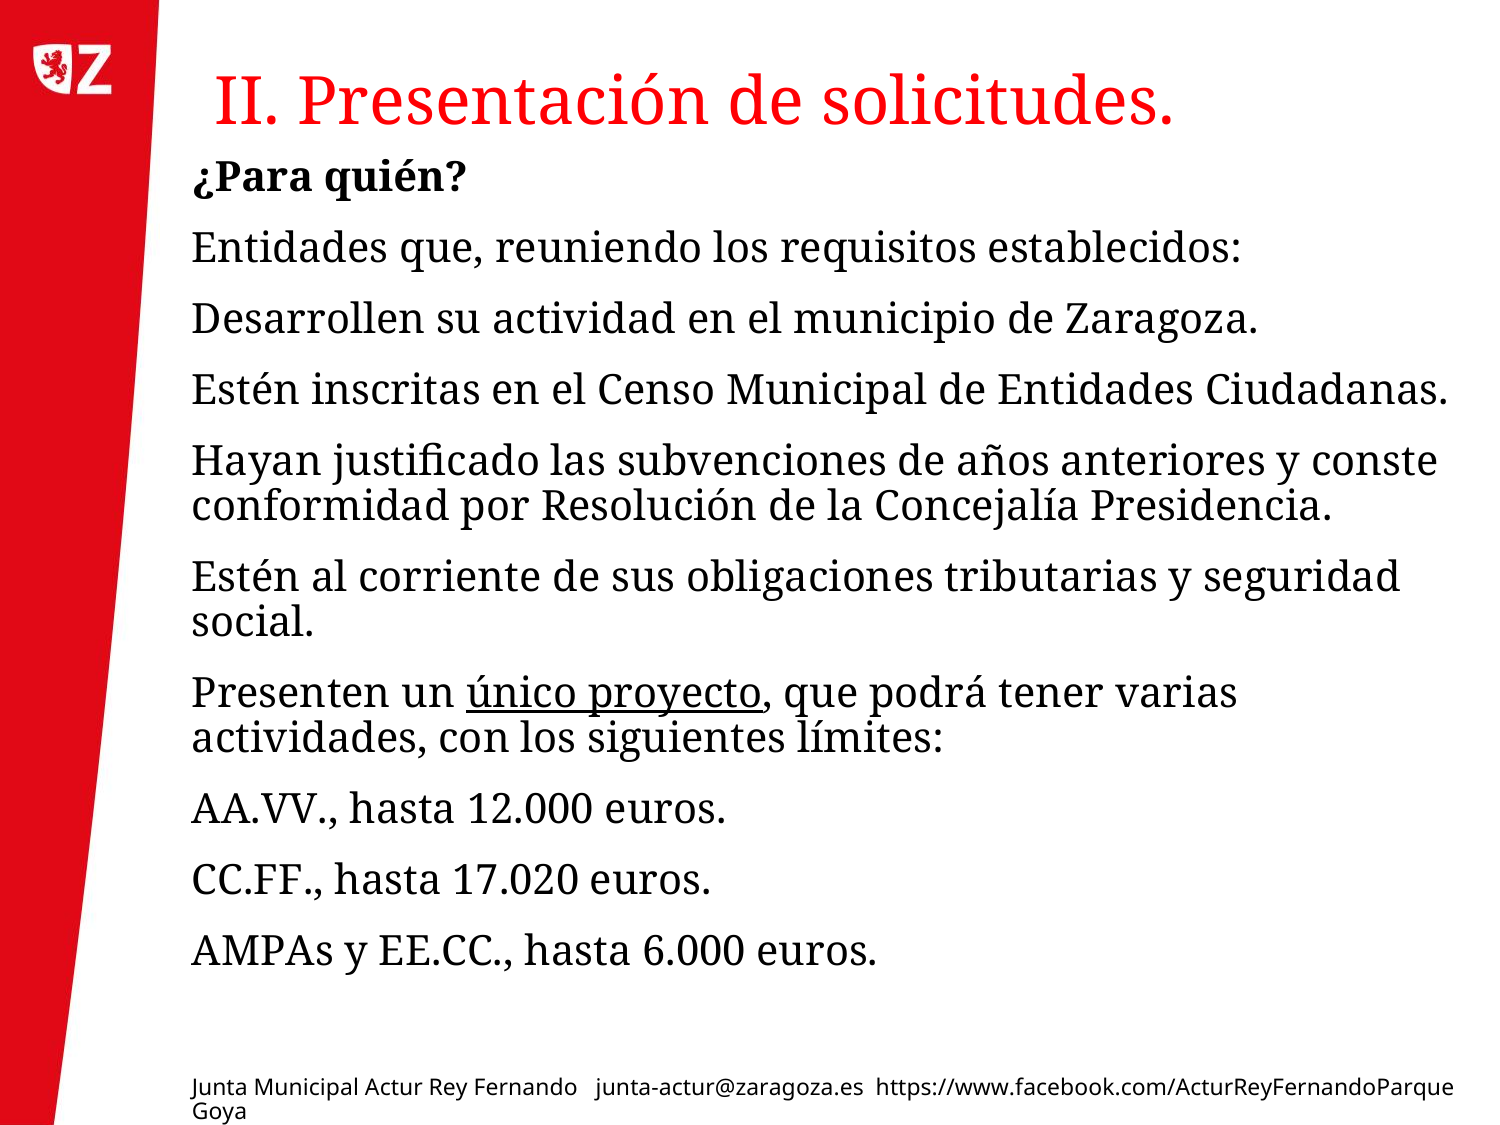

II. Presentación de solicitudes.
¿Para quién?
Entidades que, reuniendo los requisitos establecidos:
Desarrollen su actividad en el municipio de Zaragoza.
Estén inscritas en el Censo Municipal de Entidades Ciudadanas.
Hayan justificado las subvenciones de años anteriores y conste conformidad por Resolución de la Concejalía Presidencia.
Estén al corriente de sus obligaciones tributarias y seguridad social.
Presenten un único proyecto, que podrá tener varias actividades, con los siguientes límites:
AA.VV., hasta 12.000 euros.
CC.FF., hasta 17.020 euros.
AMPAs y EE.CC., hasta 6.000 euros.
Junta Municipal Actur Rey Fernando junta-actur@zaragoza.es https://www.facebook.com/ActurReyFernandoParqueGoya